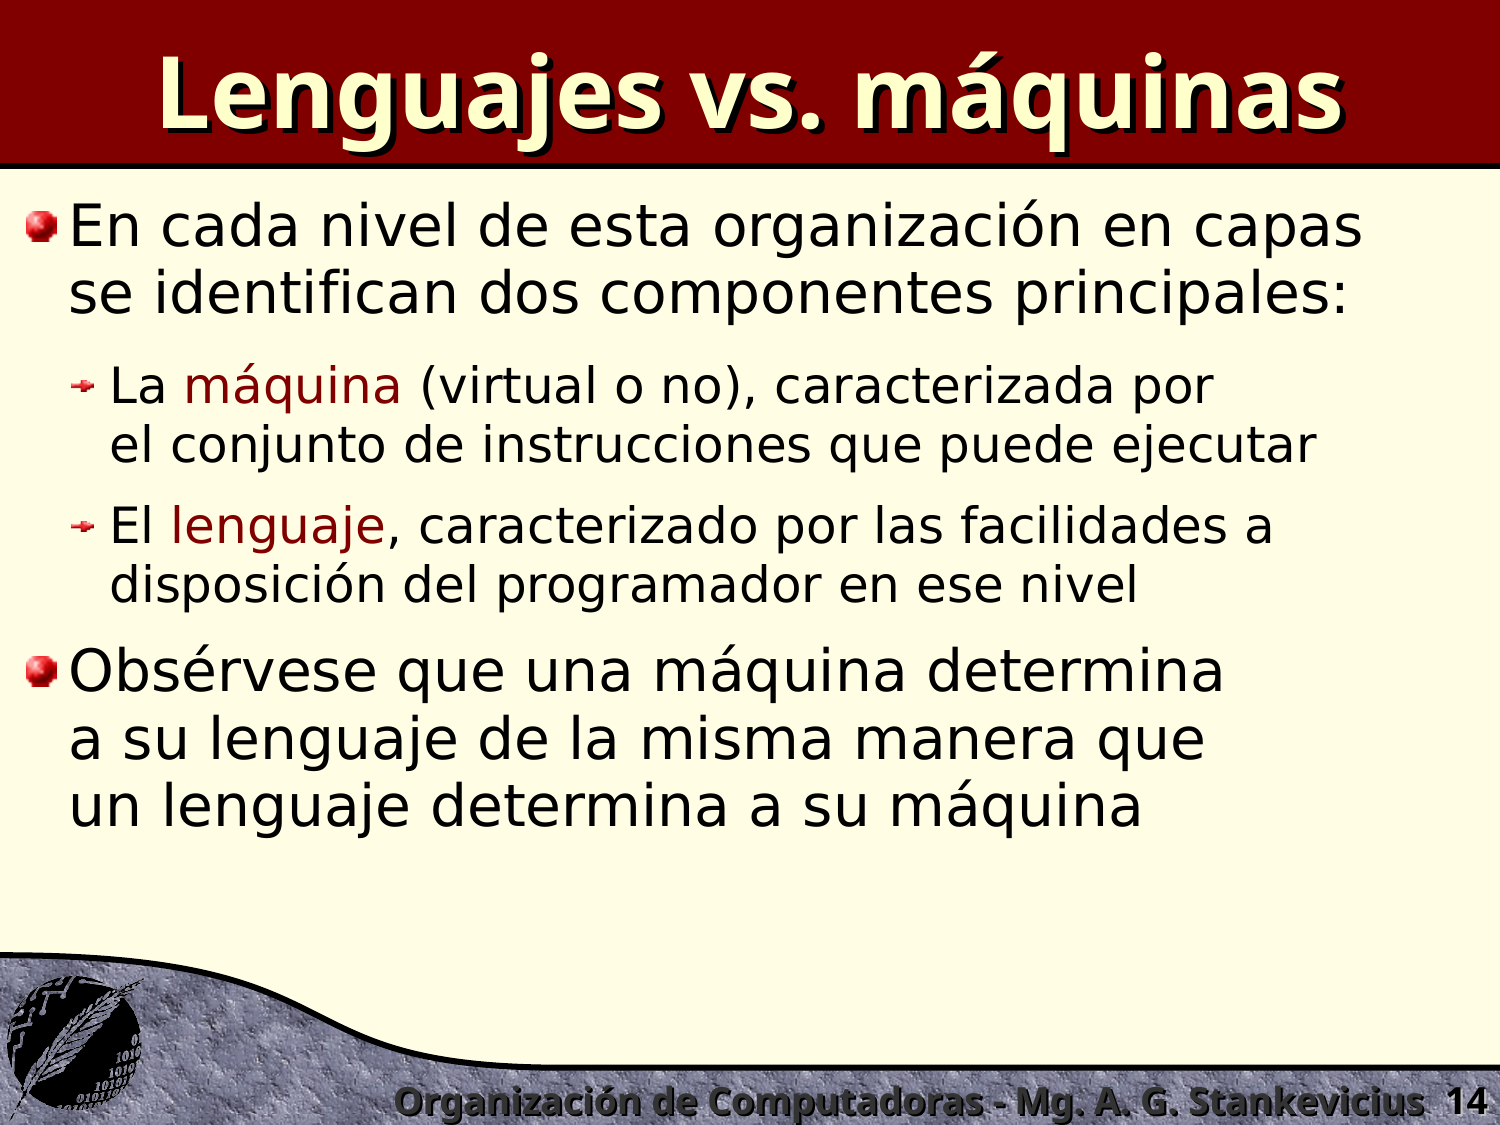

# Lenguajes vs. máquinas
En cada nivel de esta organización en capas
se identifican dos componentes principales:
La máquina (virtual o no), caracterizada por
el conjunto de instrucciones que puede ejecutar
El lenguaje, caracterizado por las facilidades a disposición del programador en ese nivel
Obsérvese que una máquina determina
a su lenguaje de la misma manera que
un lenguaje determina a su máquina
14